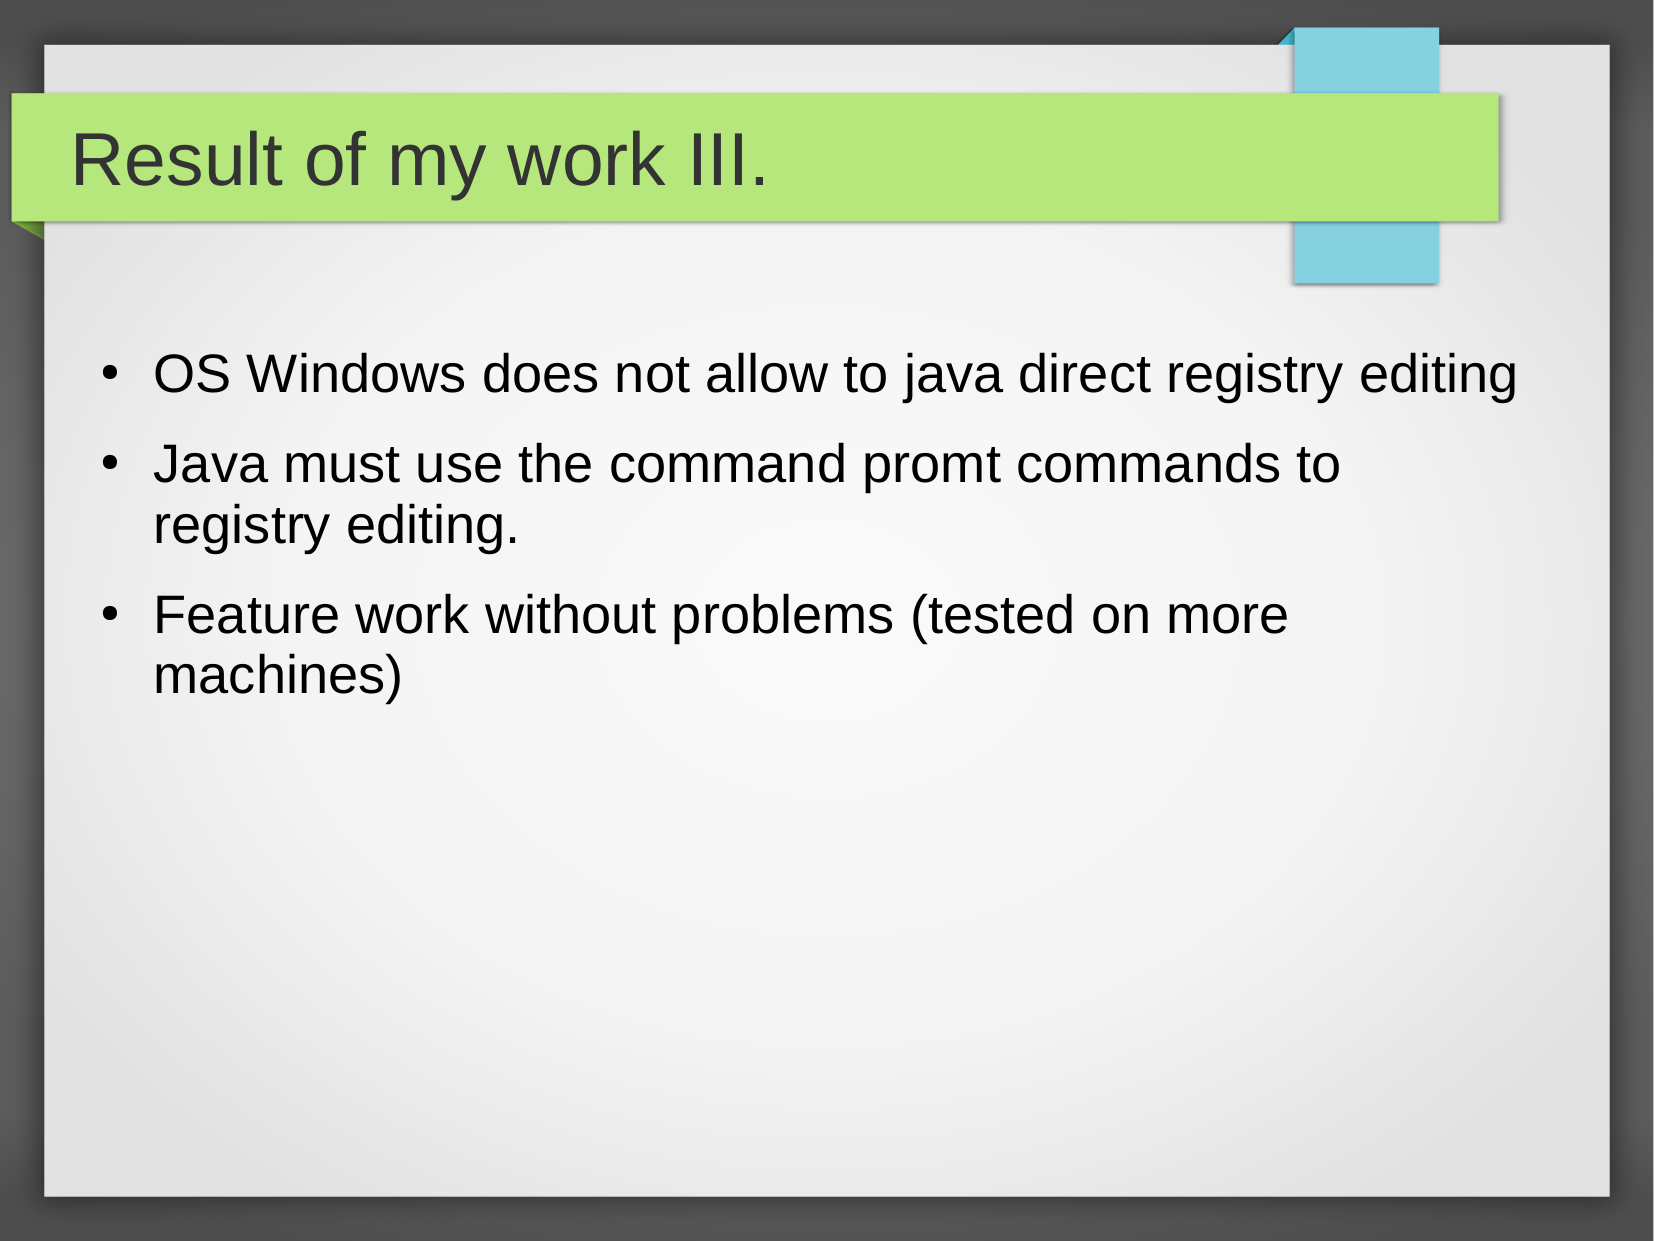

# Result of my work III.
OS Windows does not allow to java direct registry editing
Java must use the command promt commands to registry editing.
Feature work without problems (tested on more machines)